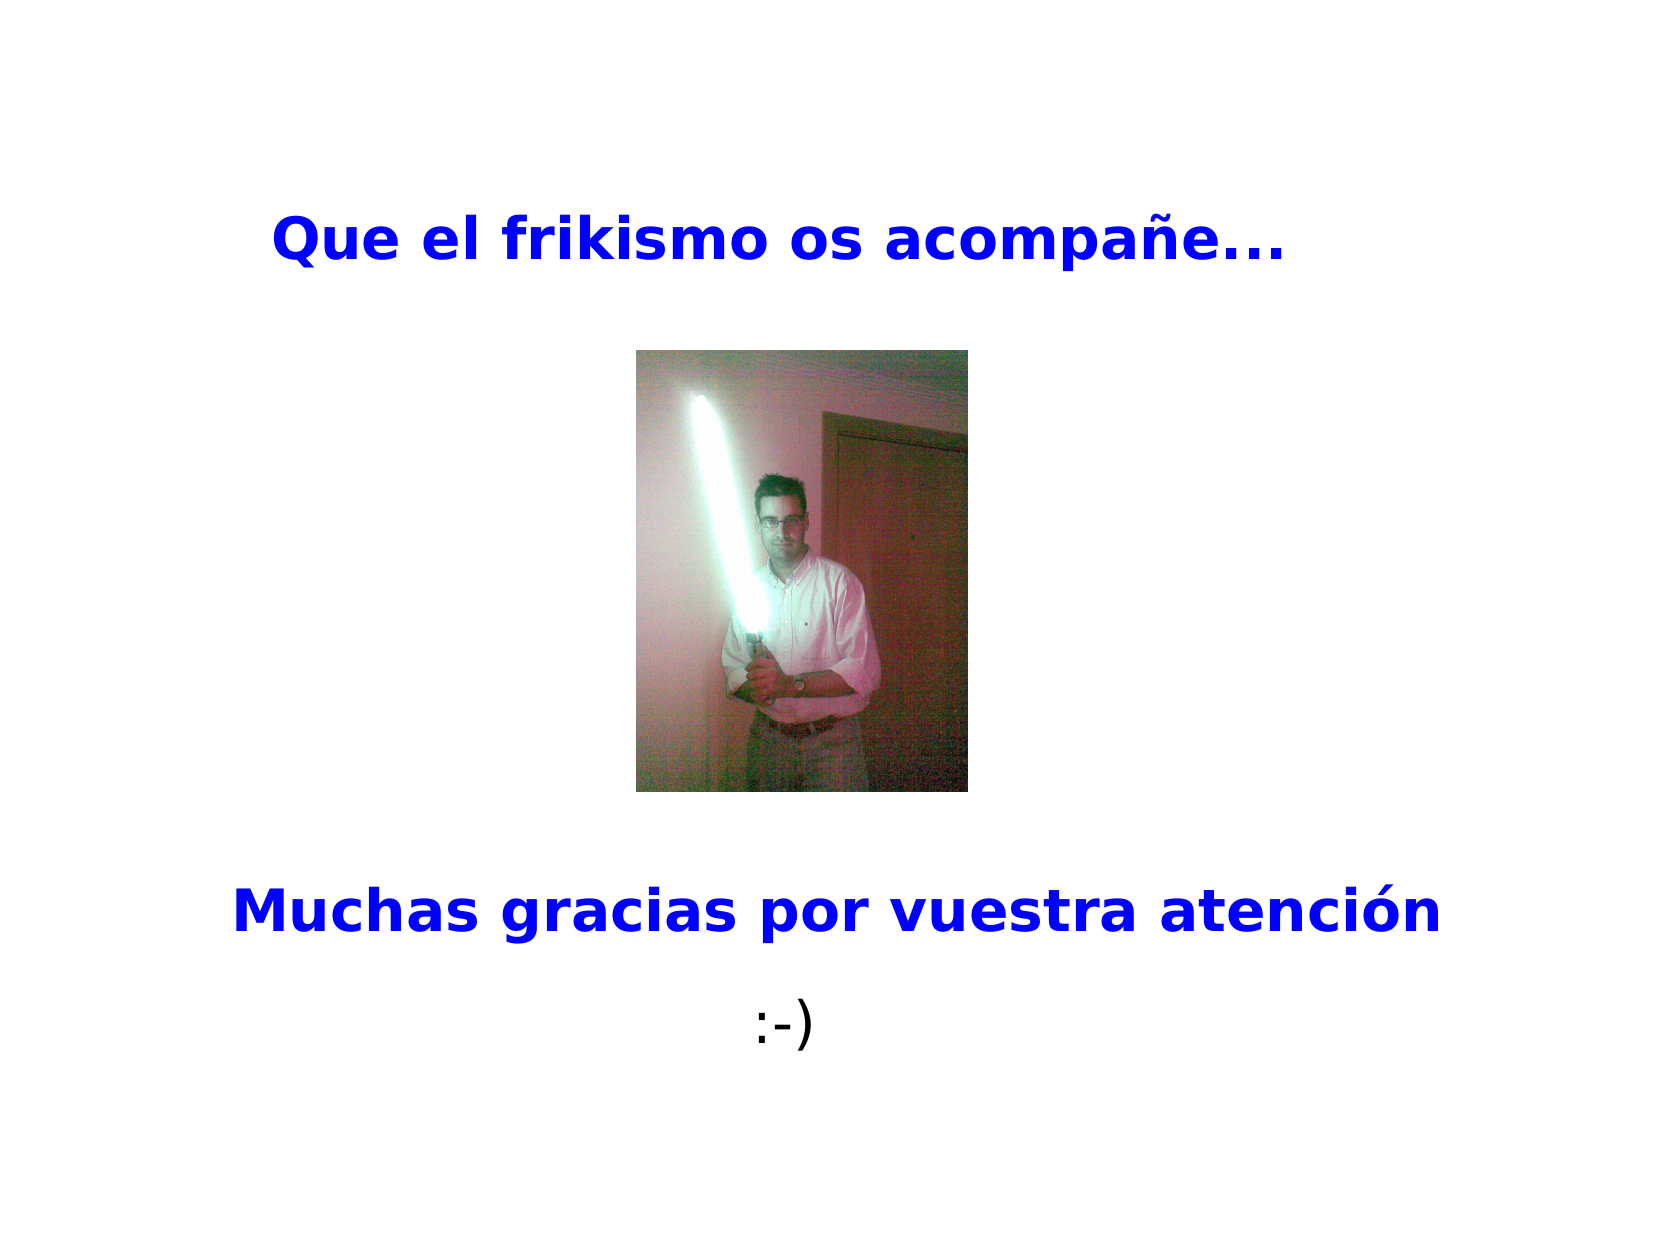

Que el frikismo os acompañe...
Muchas gracias por vuestra atención
:-)